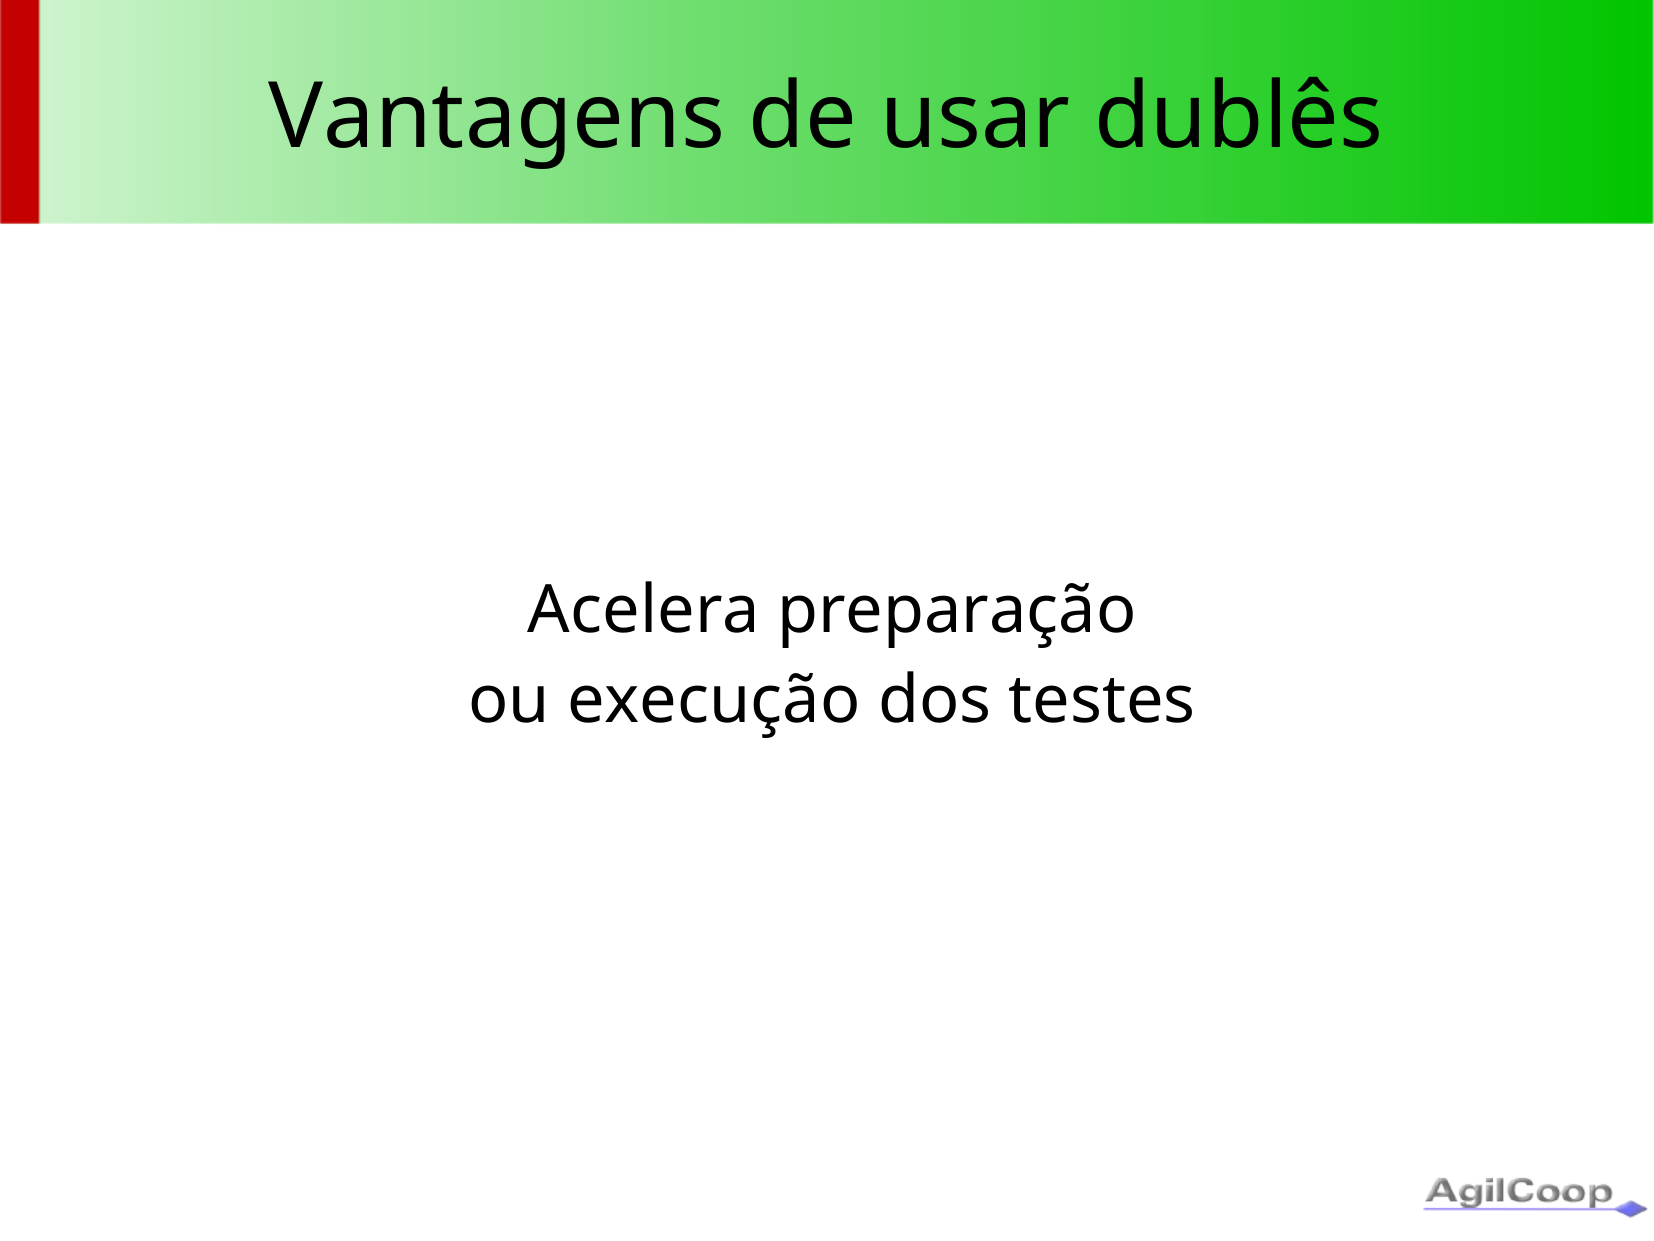

# Vantagens de usar dublês
Acelera preparação
ou execução dos testes